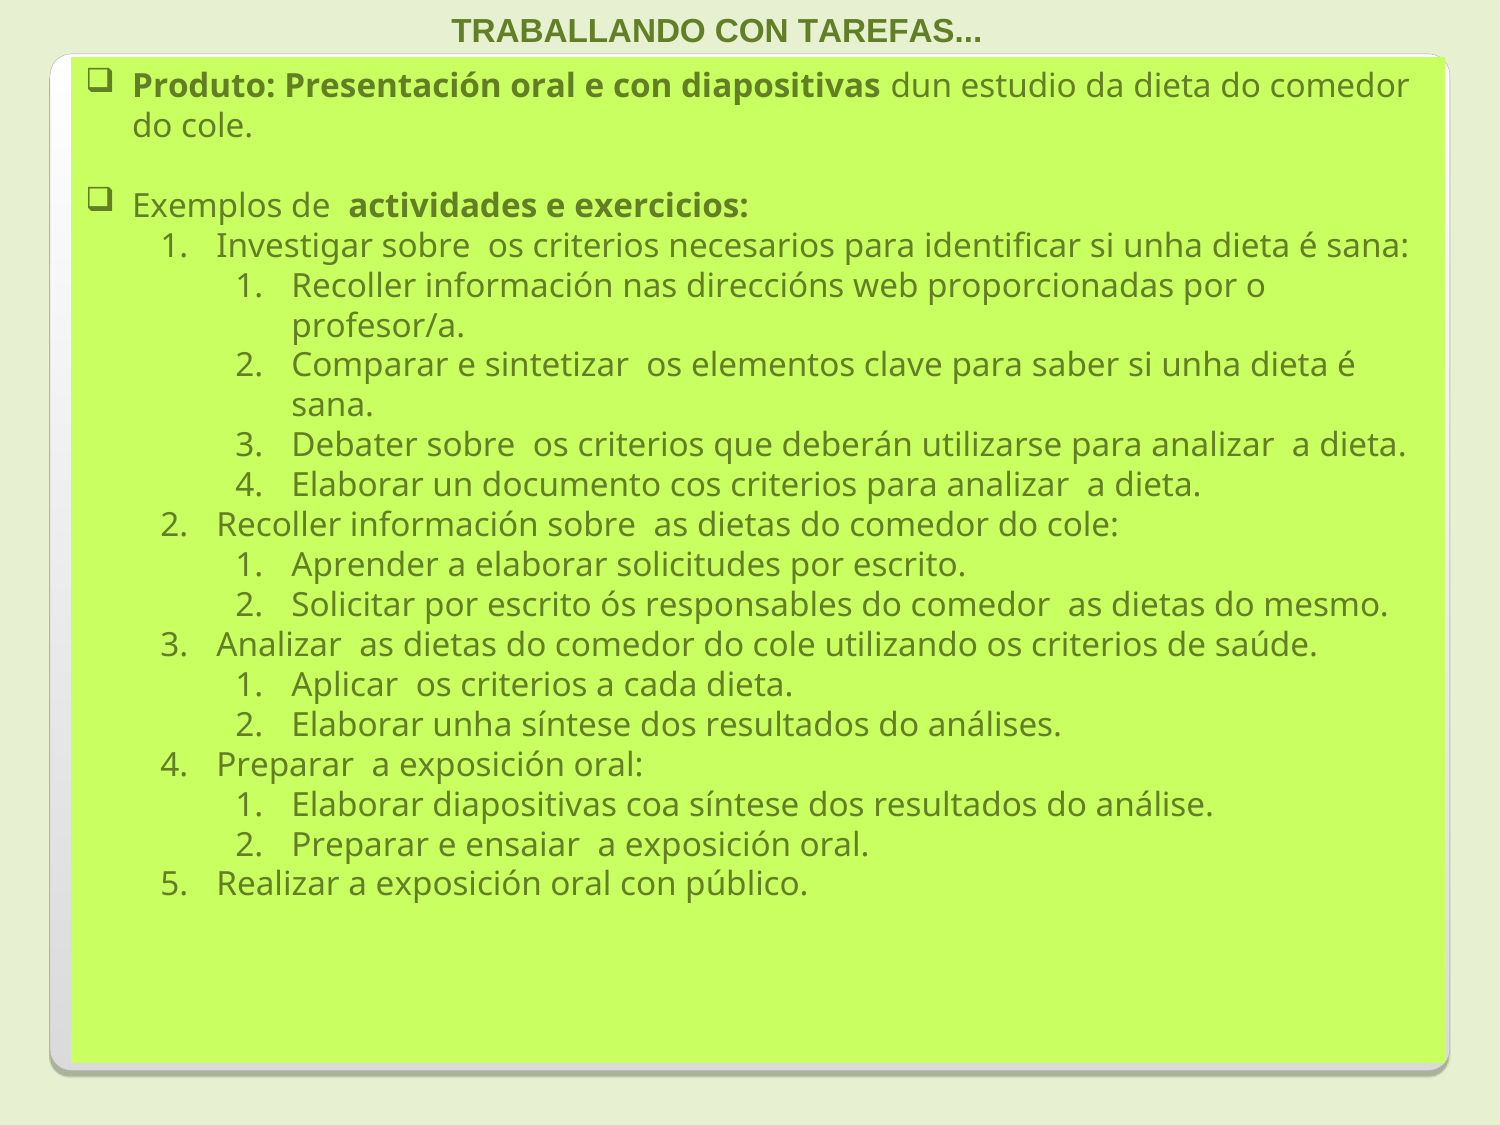

TRABALLANDO CON TAREFAS...
| Produto: Presentación oral e con diapositivas dun estudio da dieta do comedor do cole. Exemplos de actividades e exercicios: Investigar sobre os criterios necesarios para identificar si unha dieta é sana: Recoller información nas direccións web proporcionadas por o profesor/a. Comparar e sintetizar os elementos clave para saber si unha dieta é sana. Debater sobre os criterios que deberán utilizarse para analizar a dieta. Elaborar un documento cos criterios para analizar a dieta. Recoller información sobre as dietas do comedor do cole: Aprender a elaborar solicitudes por escrito. Solicitar por escrito ós responsables do comedor as dietas do mesmo. Analizar as dietas do comedor do cole utilizando os criterios de saúde. Aplicar os criterios a cada dieta. Elaborar unha síntese dos resultados do análises. Preparar a exposición oral: Elaborar diapositivas coa síntese dos resultados do análise. Preparar e ensaiar a exposición oral. Realizar a exposición oral con público. |
| --- |